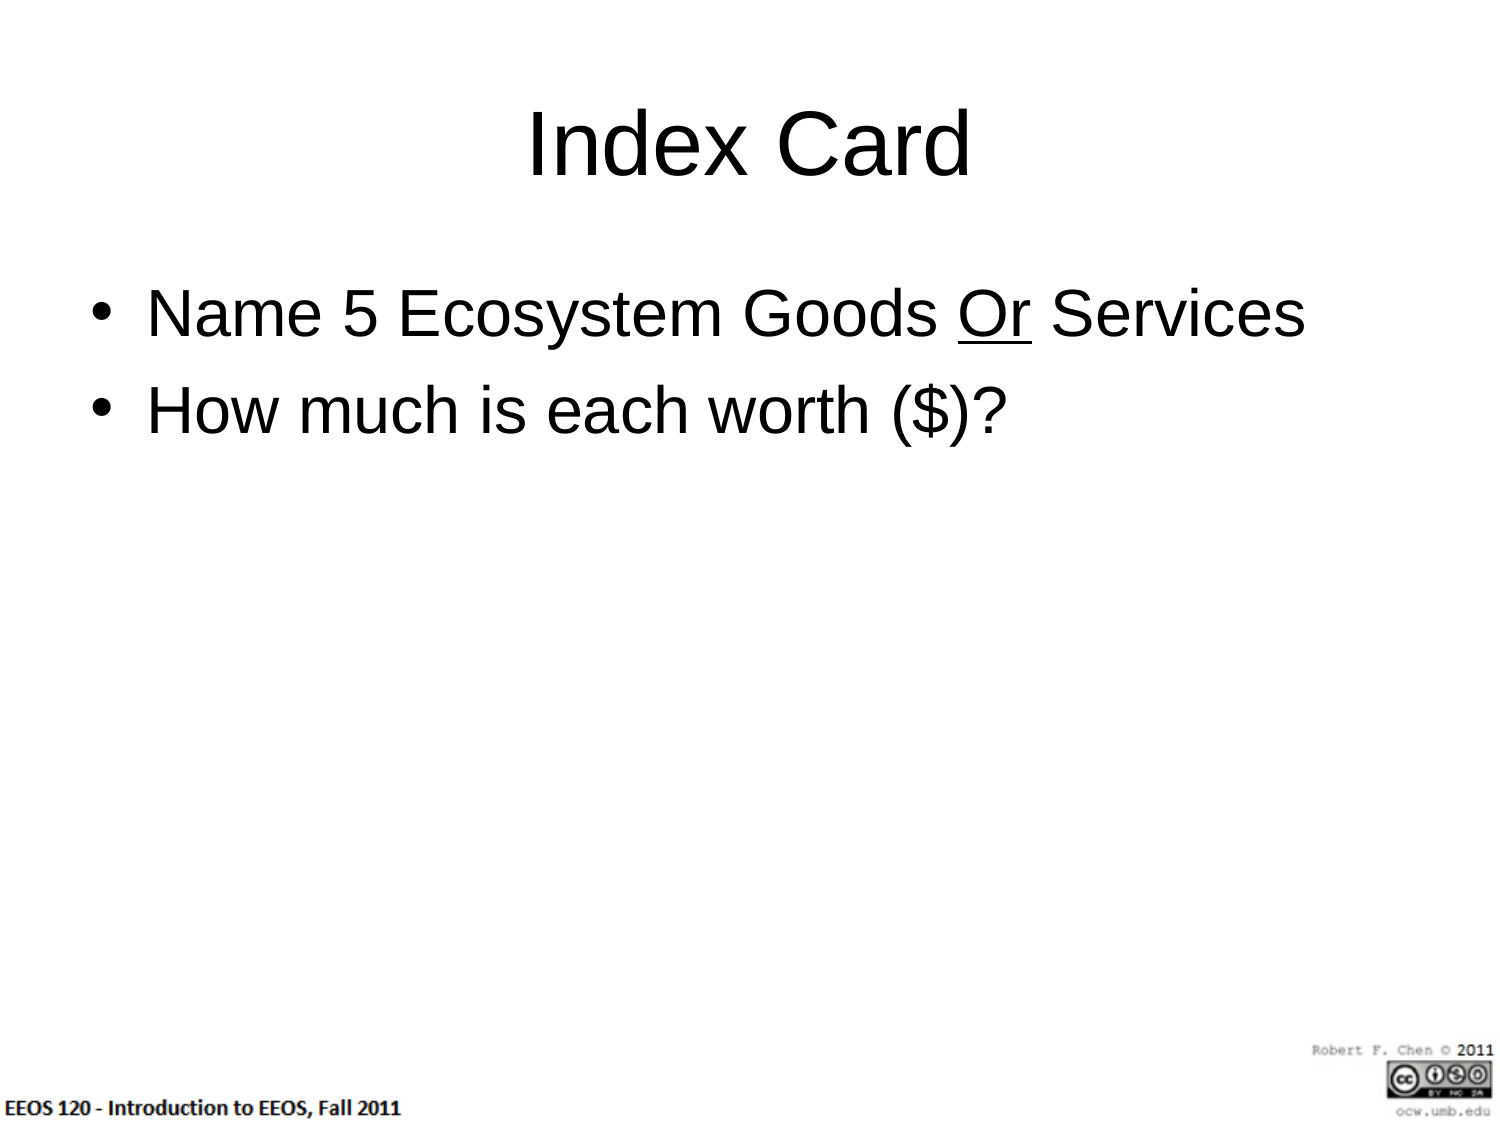

# Index Card
Name 5 Ecosystem Goods Or Services
How much is each worth ($)?